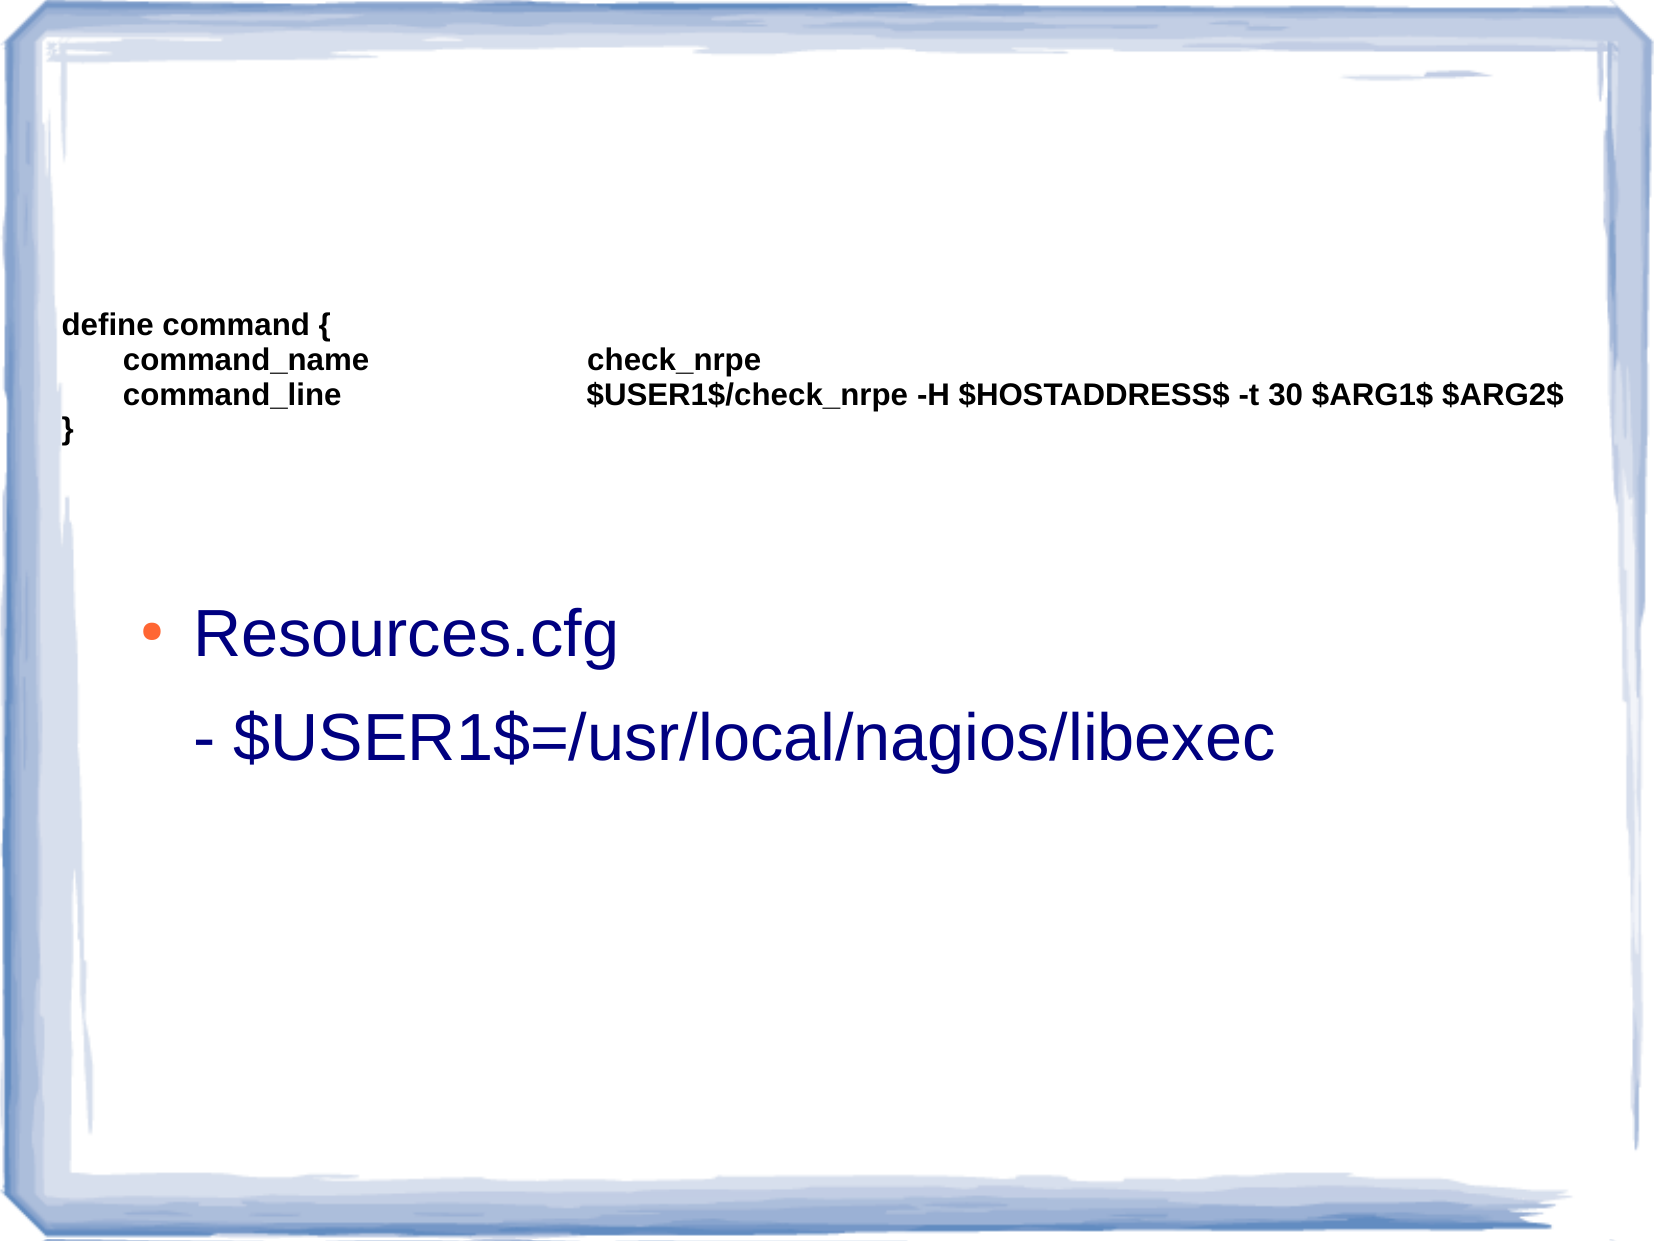

define command {
 command_name check_nrpe
 command_line 		$USER1$/check_nrpe -H $HOSTADDRESS$ -t 30 $ARG1$ $ARG2$
}
# Resources.cfg
- $USER1$=/usr/local/nagios/libexec